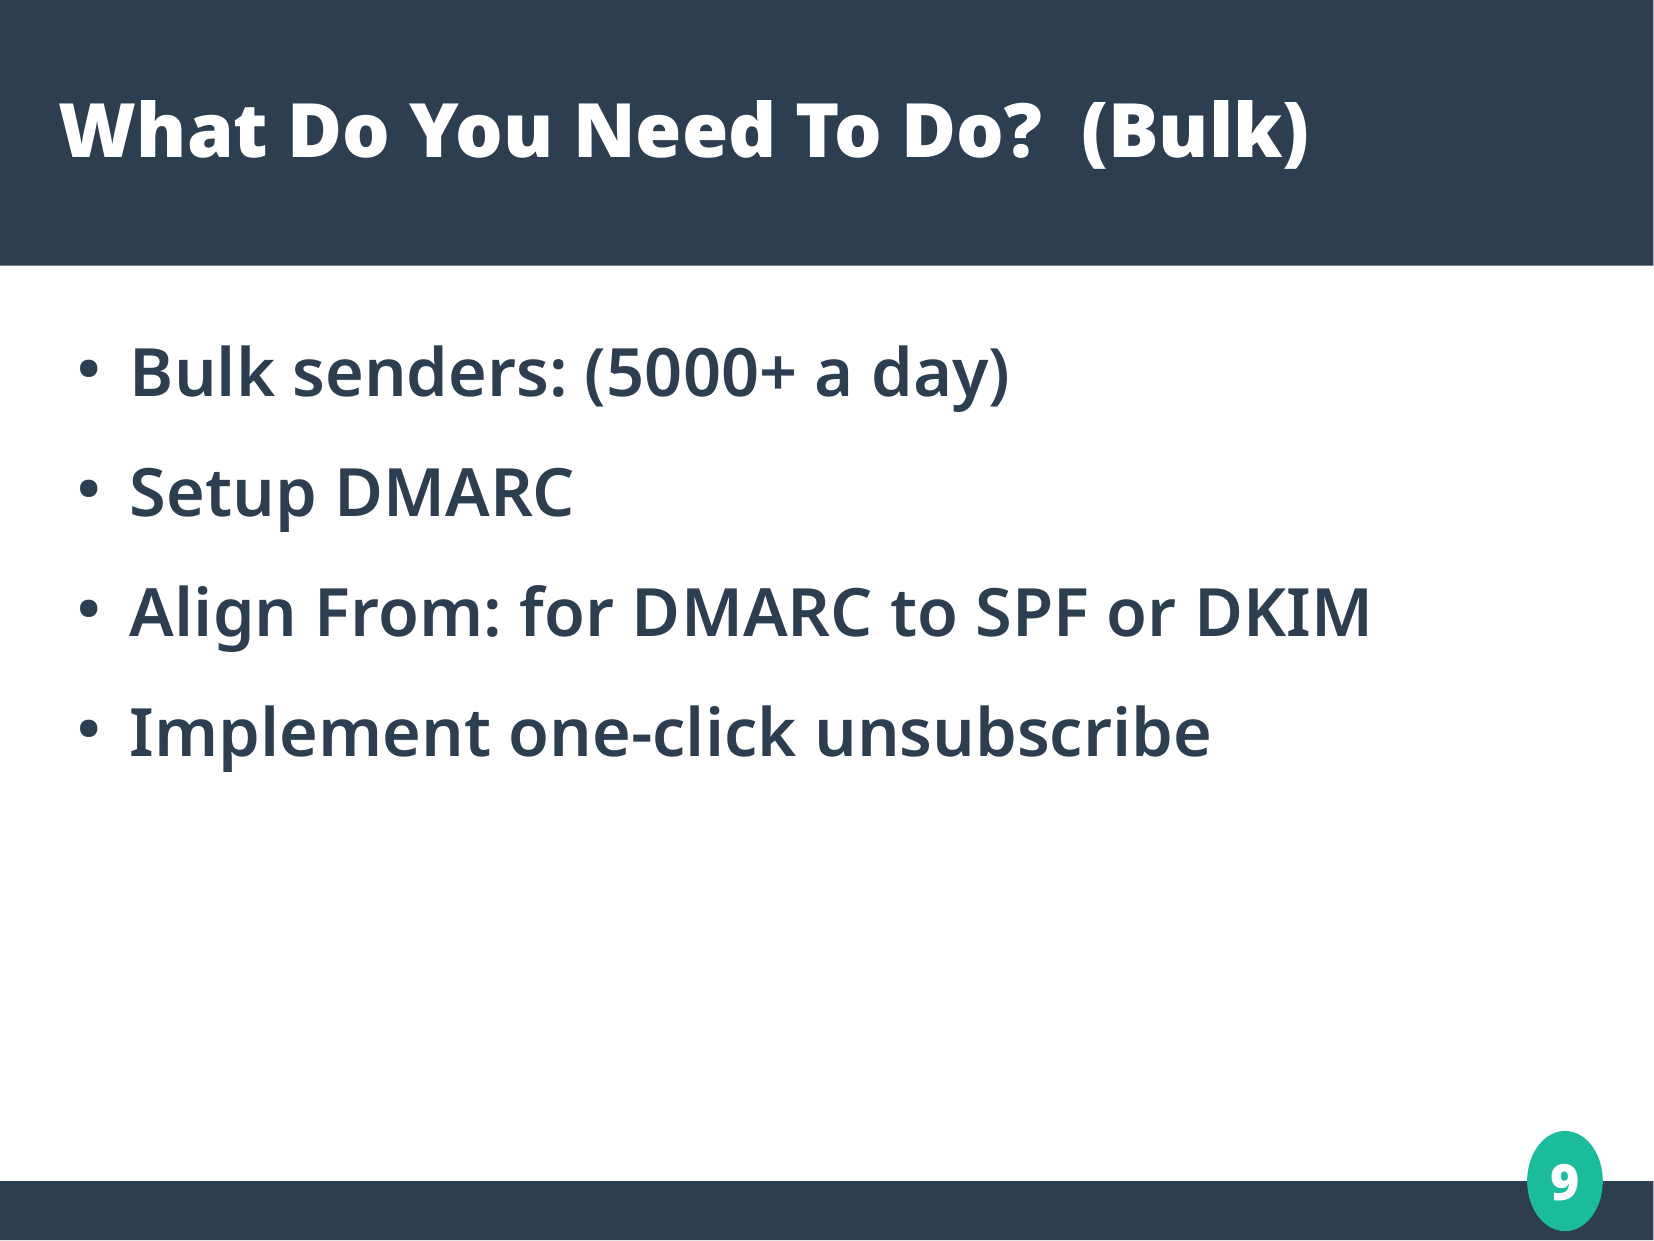

# What Do You Need To Do? (Bulk)
Bulk senders: (5000+ a day)
Setup DMARC
Align From: for DMARC to SPF or DKIM
Implement one-click unsubscribe